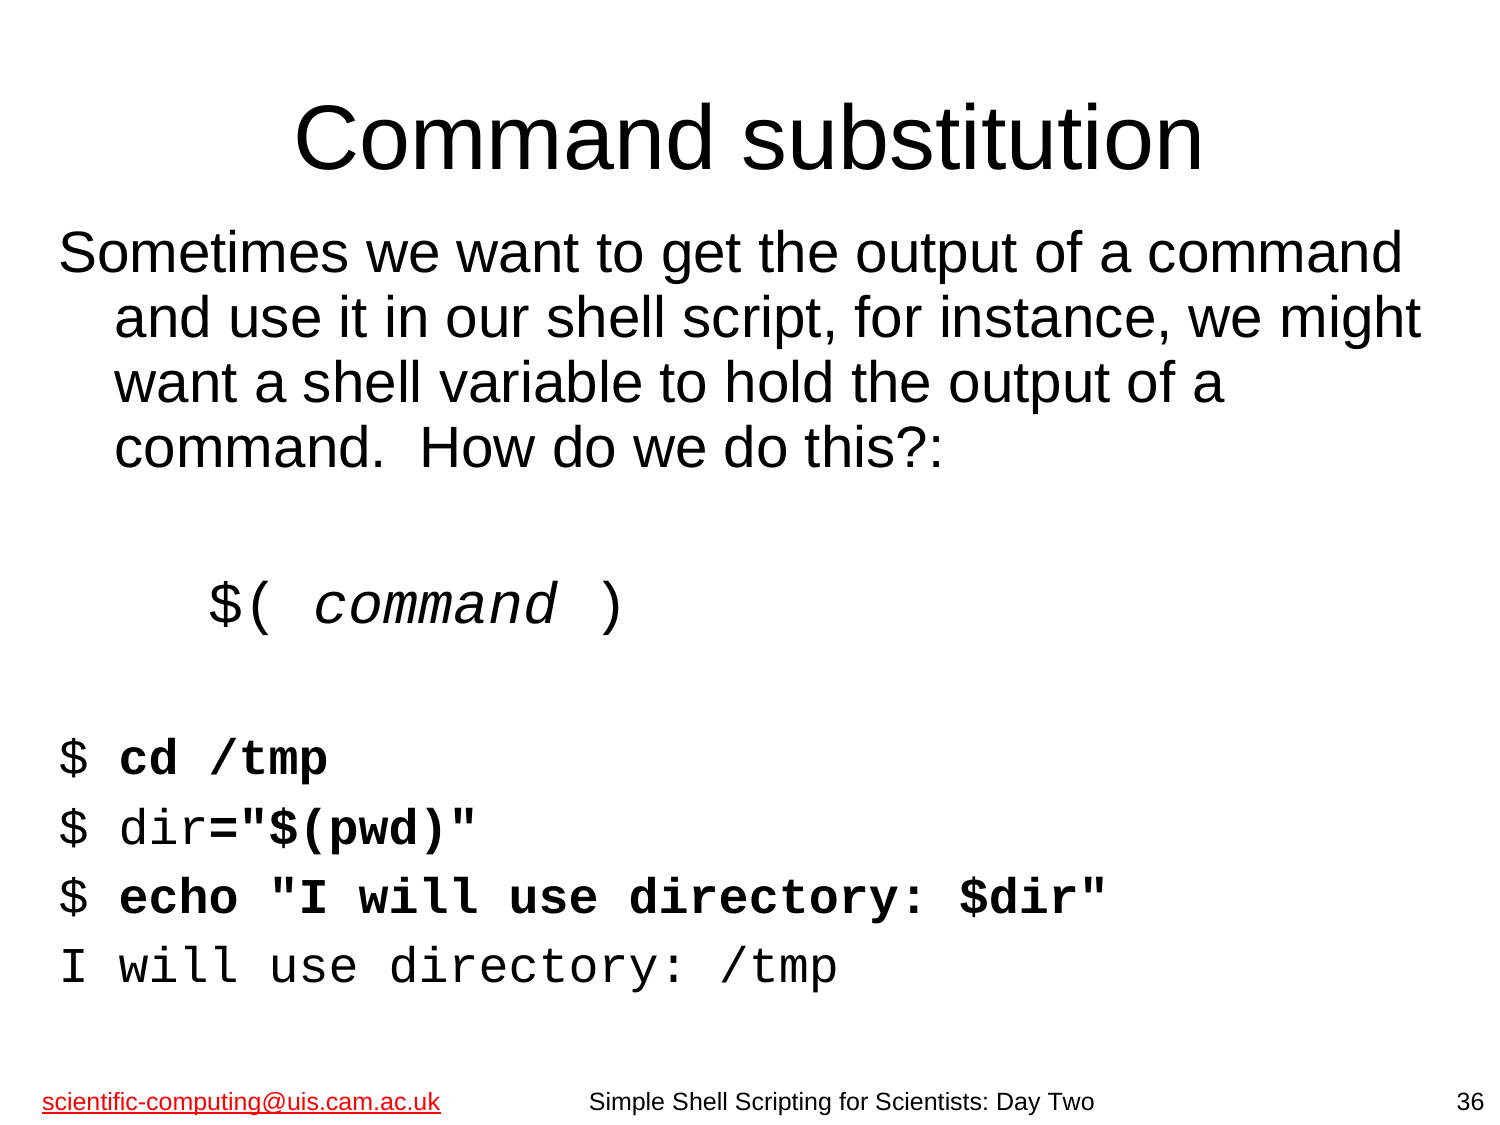

# Command substitution
Sometimes we want to get the output of a command and use it in our shell script, for instance, we might want a shell variable to hold the output of a command. How do we do this?:
		$( command )
$ cd /tmp
$ dir="$(pwd)"
$ echo "I will use directory: $dir"
I will use directory: /tmp
escience-support@ucs.cam.ac.uk	Simple Shell Scripting for Scientists: Day Two
36